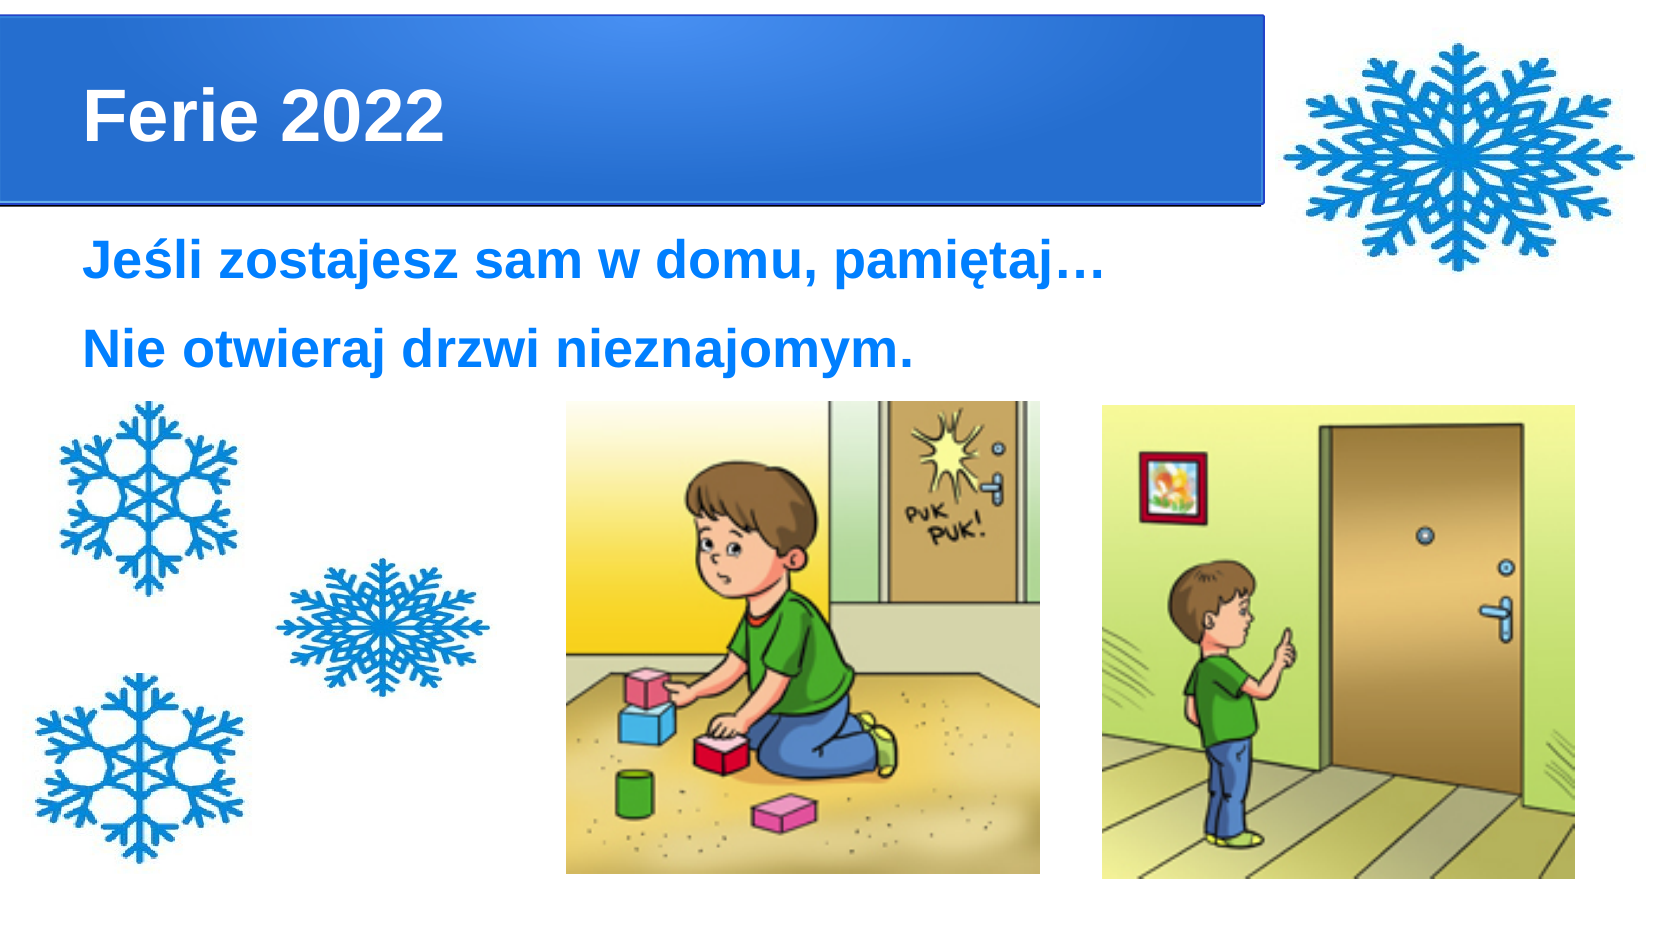

# Ferie 2022
Jeśli zostajesz sam w domu, pamiętaj…
Nie otwieraj drzwi nieznajomym.